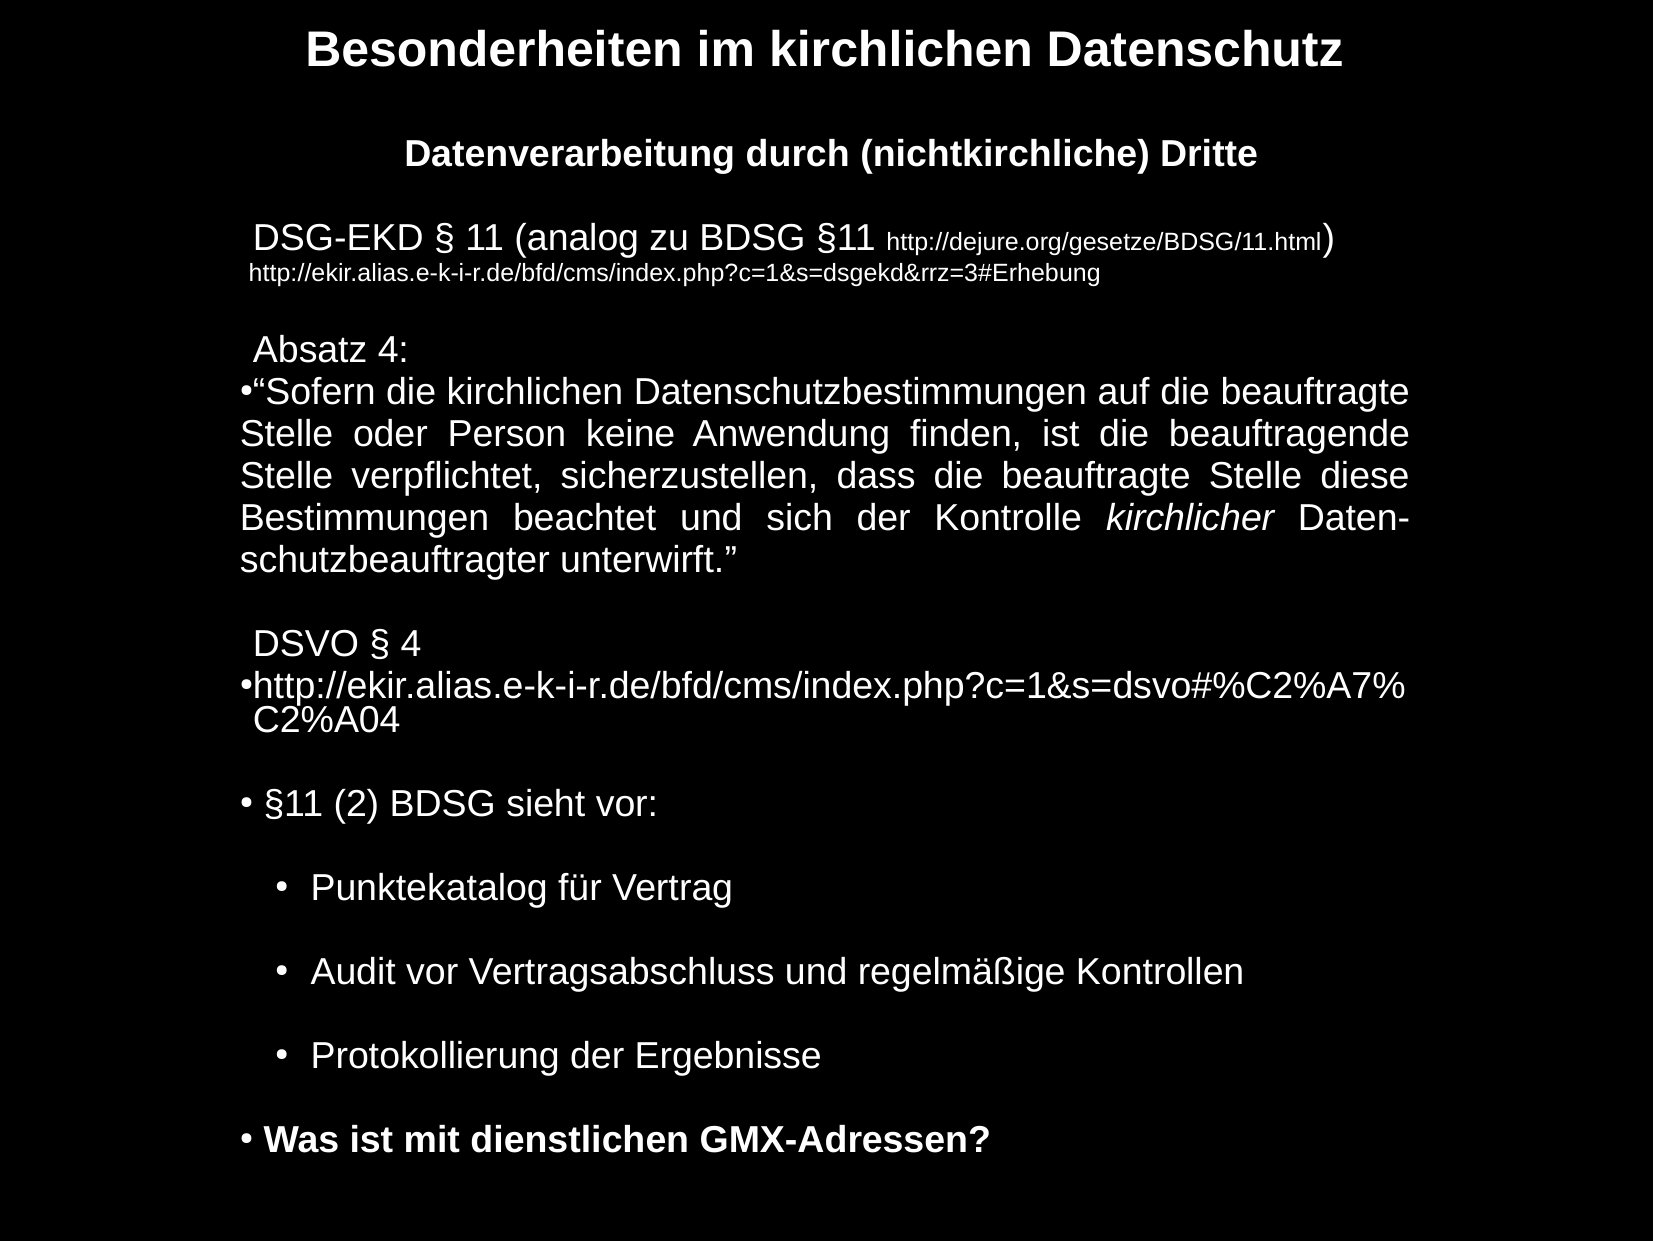

Besonderheiten im kirchlichen Datenschutz
Datenverarbeitung durch (nichtkirchliche) Dritte
DSG-EKD § 11 (analog zu BDSG §11 http://dejure.org/gesetze/BDSG/11.html)
http://ekir.alias.e-k-i-r.de/bfd/cms/index.php?c=1&s=dsgekd&rrz=3#Erhebung
Absatz 4:
“Sofern die kirchlichen Datenschutzbestimmungen auf die beauftragte Stelle oder Person keine Anwendung finden, ist die beauftragende Stelle verpflichtet, sicherzustellen, dass die beauftragte Stelle diese Bestimmungen beachtet und sich der Kontrolle kirchlicher Daten-schutzbeauftragter unterwirft.”
DSVO § 4
http://ekir.alias.e-k-i-r.de/bfd/cms/index.php?c=1&s=dsvo#%C2%A7%C2%A04
 §11 (2) BDSG sieht vor:
Punktekatalog für Vertrag
Audit vor Vertragsabschluss und regelmäßige Kontrollen
Protokollierung der Ergebnisse
 Was ist mit dienstlichen GMX-Adressen?